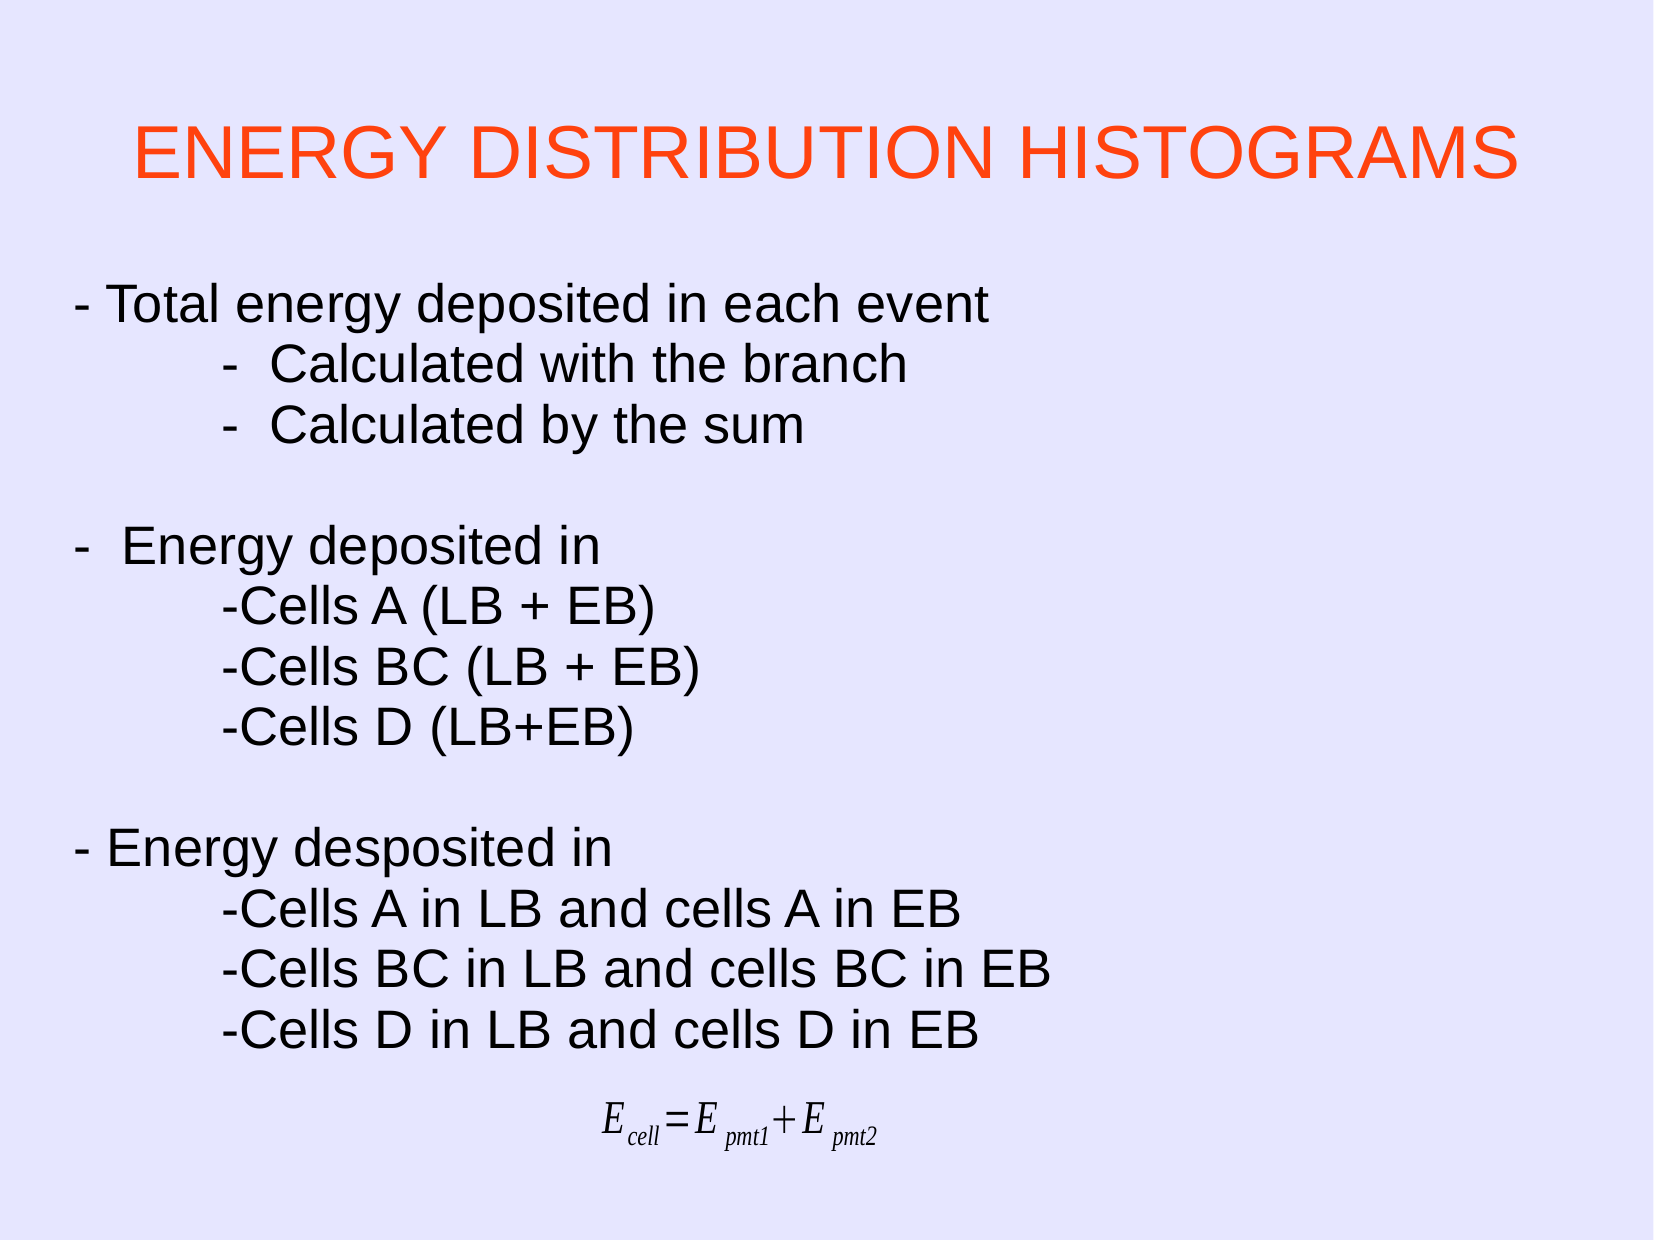

# ENERGY DISTRIBUTION HISTOGRAMS
- Total energy deposited in each event
		- Calculated with the branch
		- Calculated by the sum
- Energy deposited in
		-Cells A (LB + EB)
		-Cells BC (LB + EB)
		-Cells D (LB+EB)
- Energy desposited in
		-Cells A in LB and cells A in EB
		-Cells BC in LB and cells BC in EB
		-Cells D in LB and cells D in EB